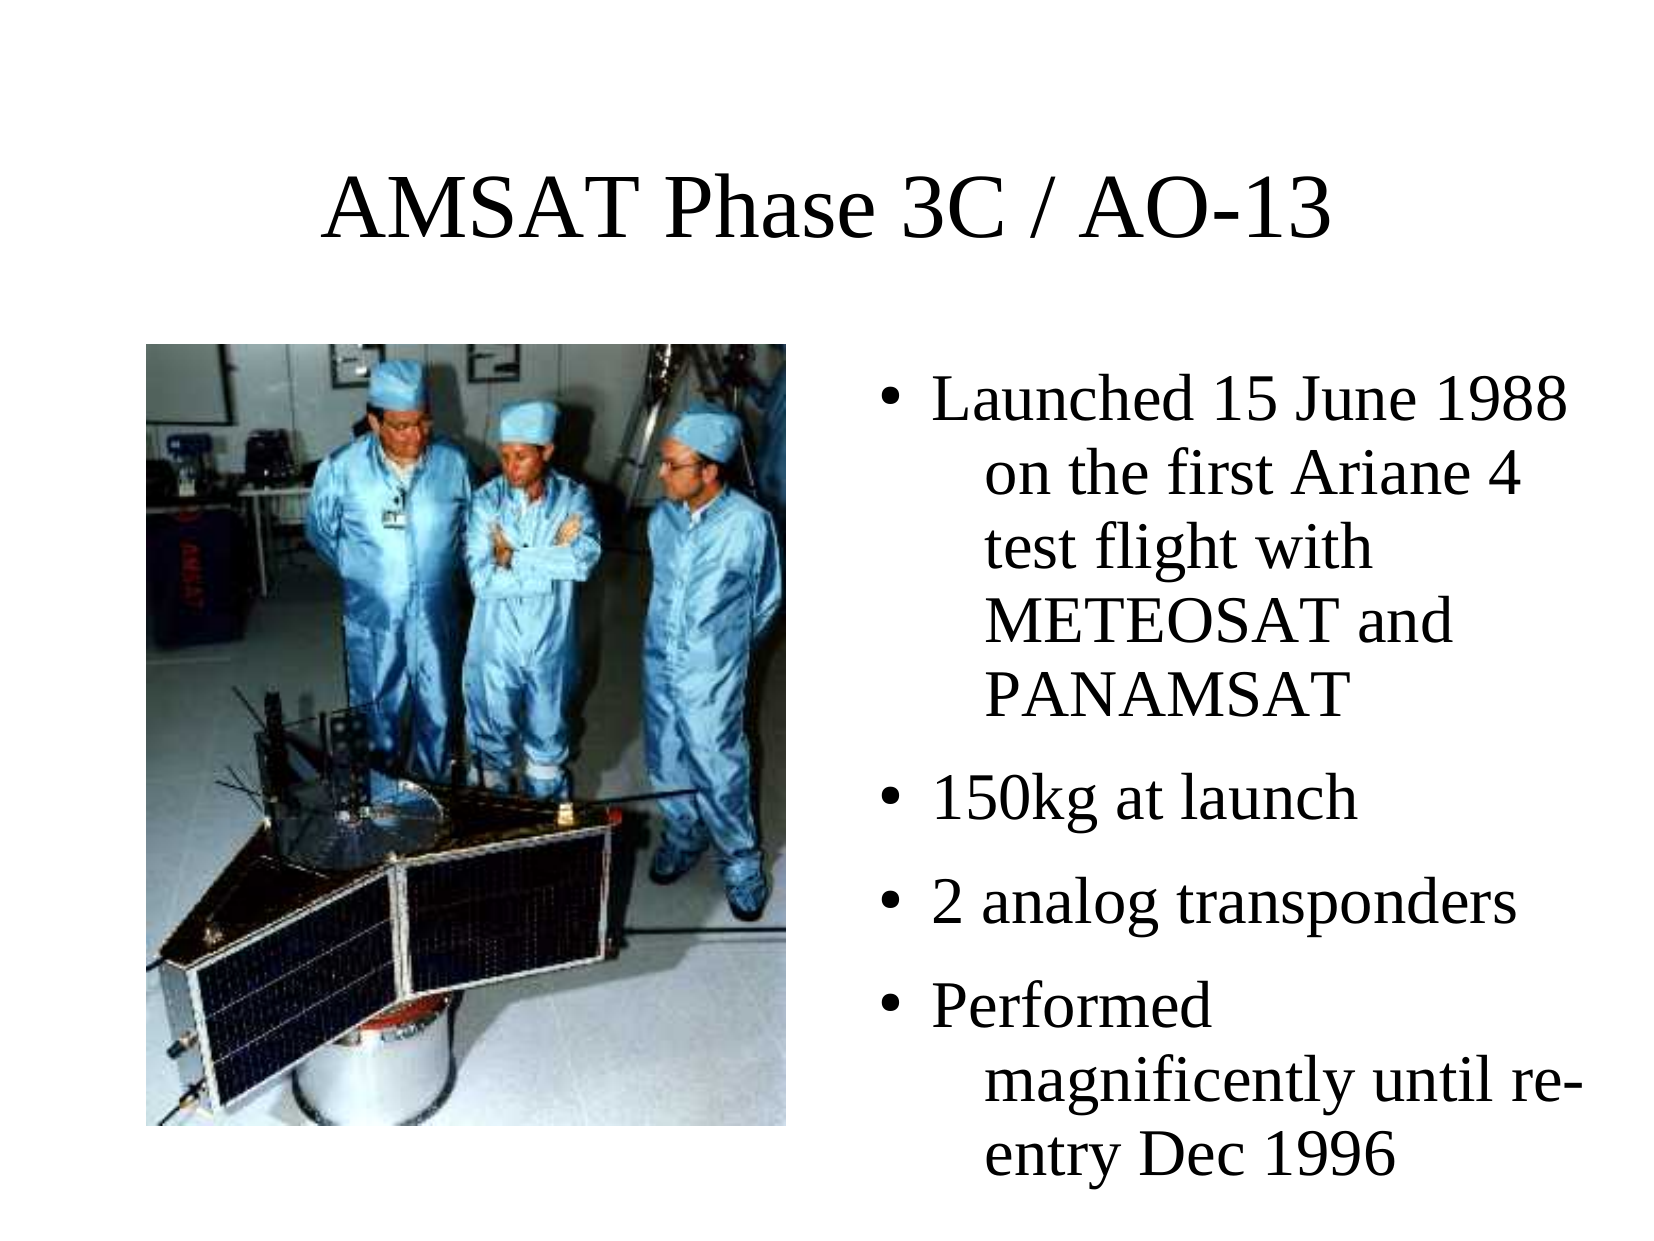

# AMSAT Phase 3C / AO-13
Launched 15 June 1988 on the first Ariane 4 test flight with METEOSAT and PANAMSAT
150kg at launch
2 analog transponders
Performed magnificently until re-entry Dec 1996